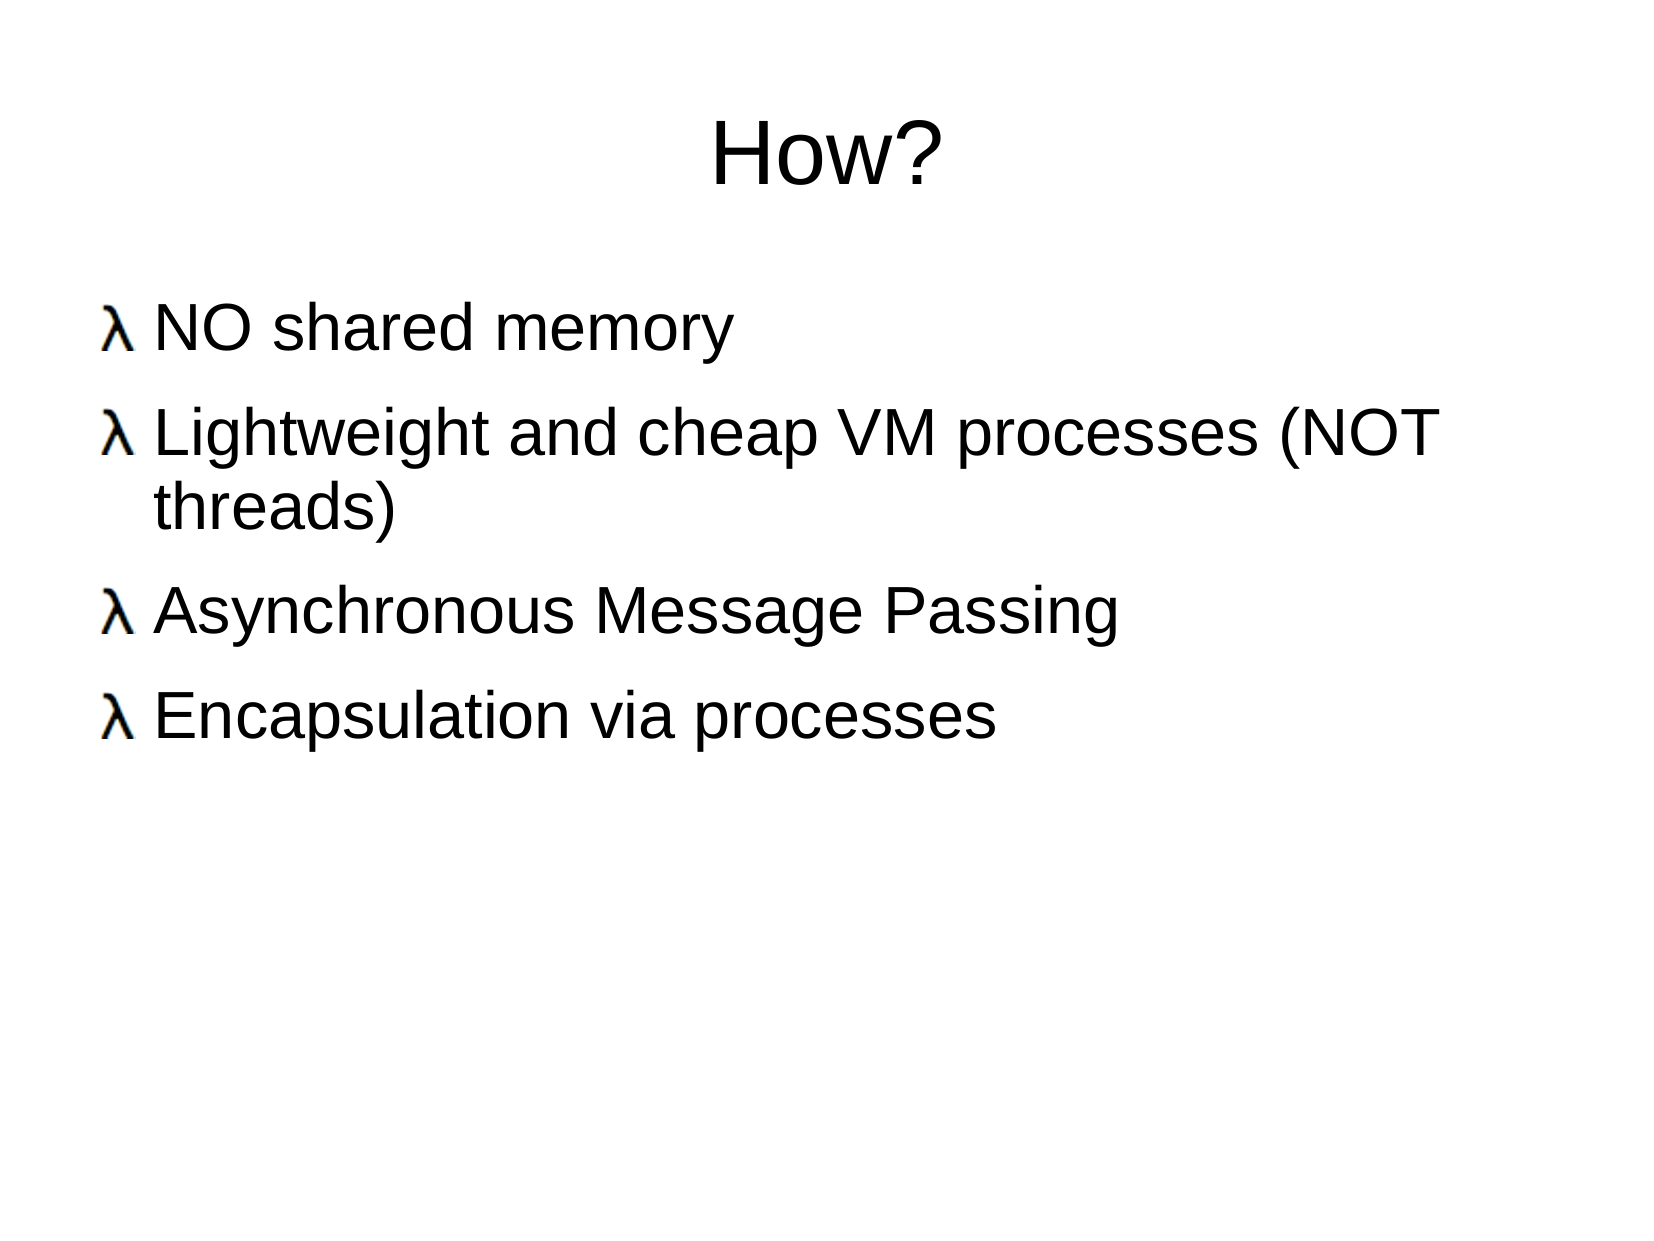

# How?
NO shared memory
Lightweight and cheap VM processes (NOT threads)
Asynchronous Message Passing
Encapsulation via processes